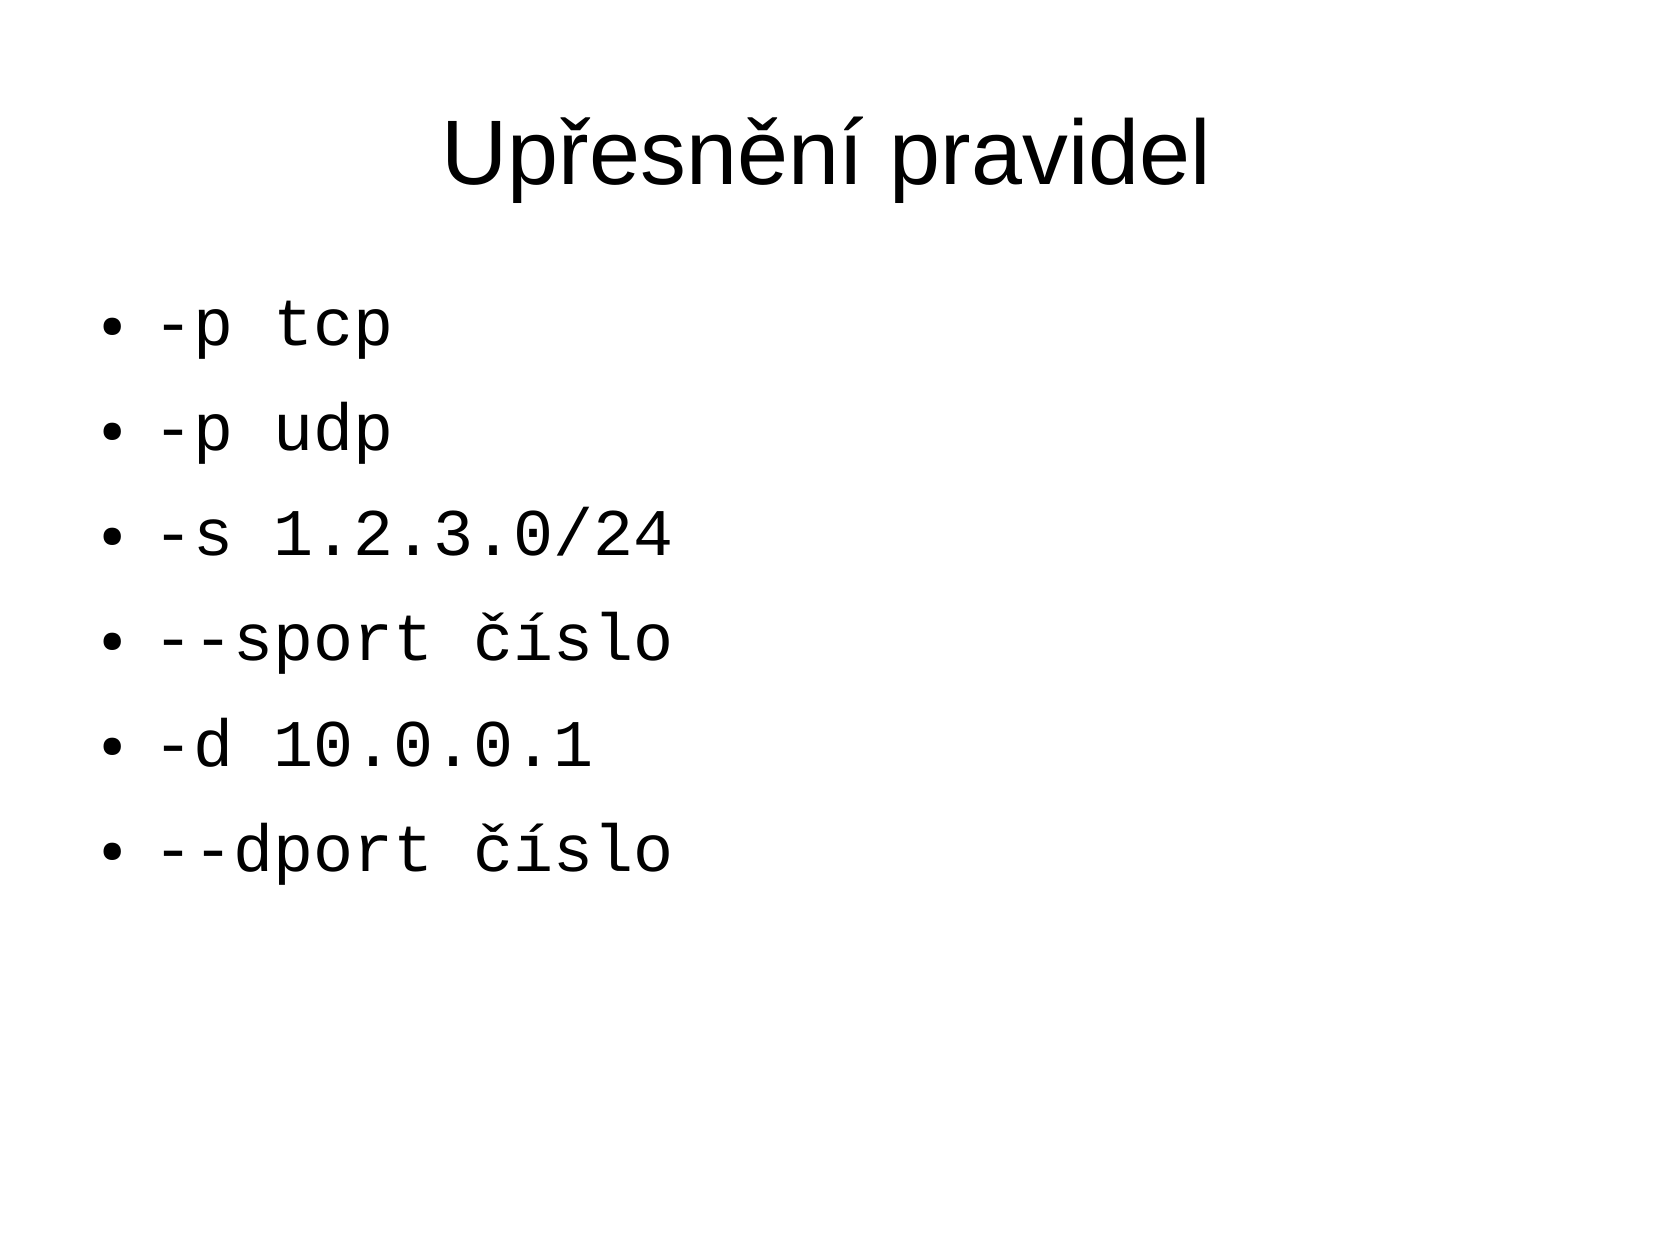

# Upřesnění pravidel
-p tcp
-p udp
-s 1.2.3.0/24
--sport číslo
-d 10.0.0.1
--dport číslo